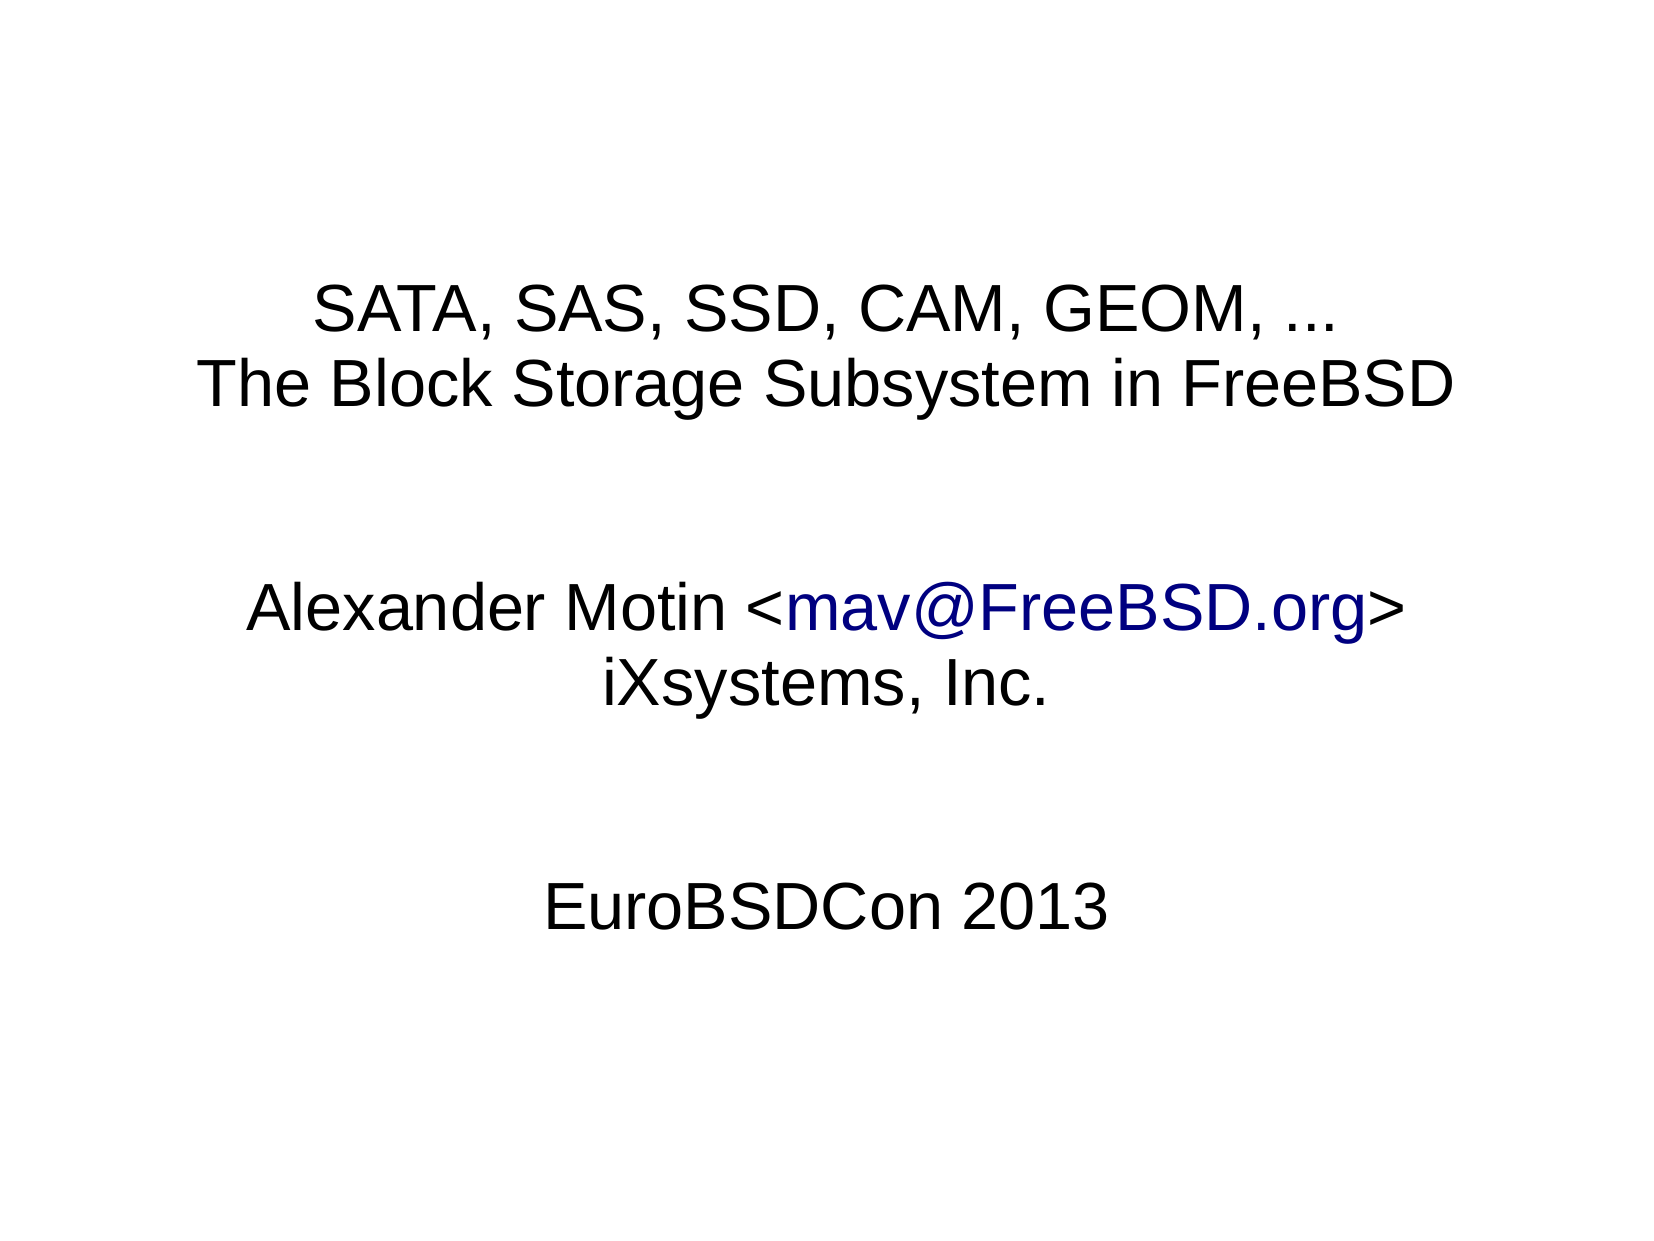

# SATA, SAS, SSD, CAM, GEOM, ... The Block Storage Subsystem in FreeBSD
Alexander Motin <mav@FreeBSD.org>
iXsystems, Inc.
EuroBSDCon 2013